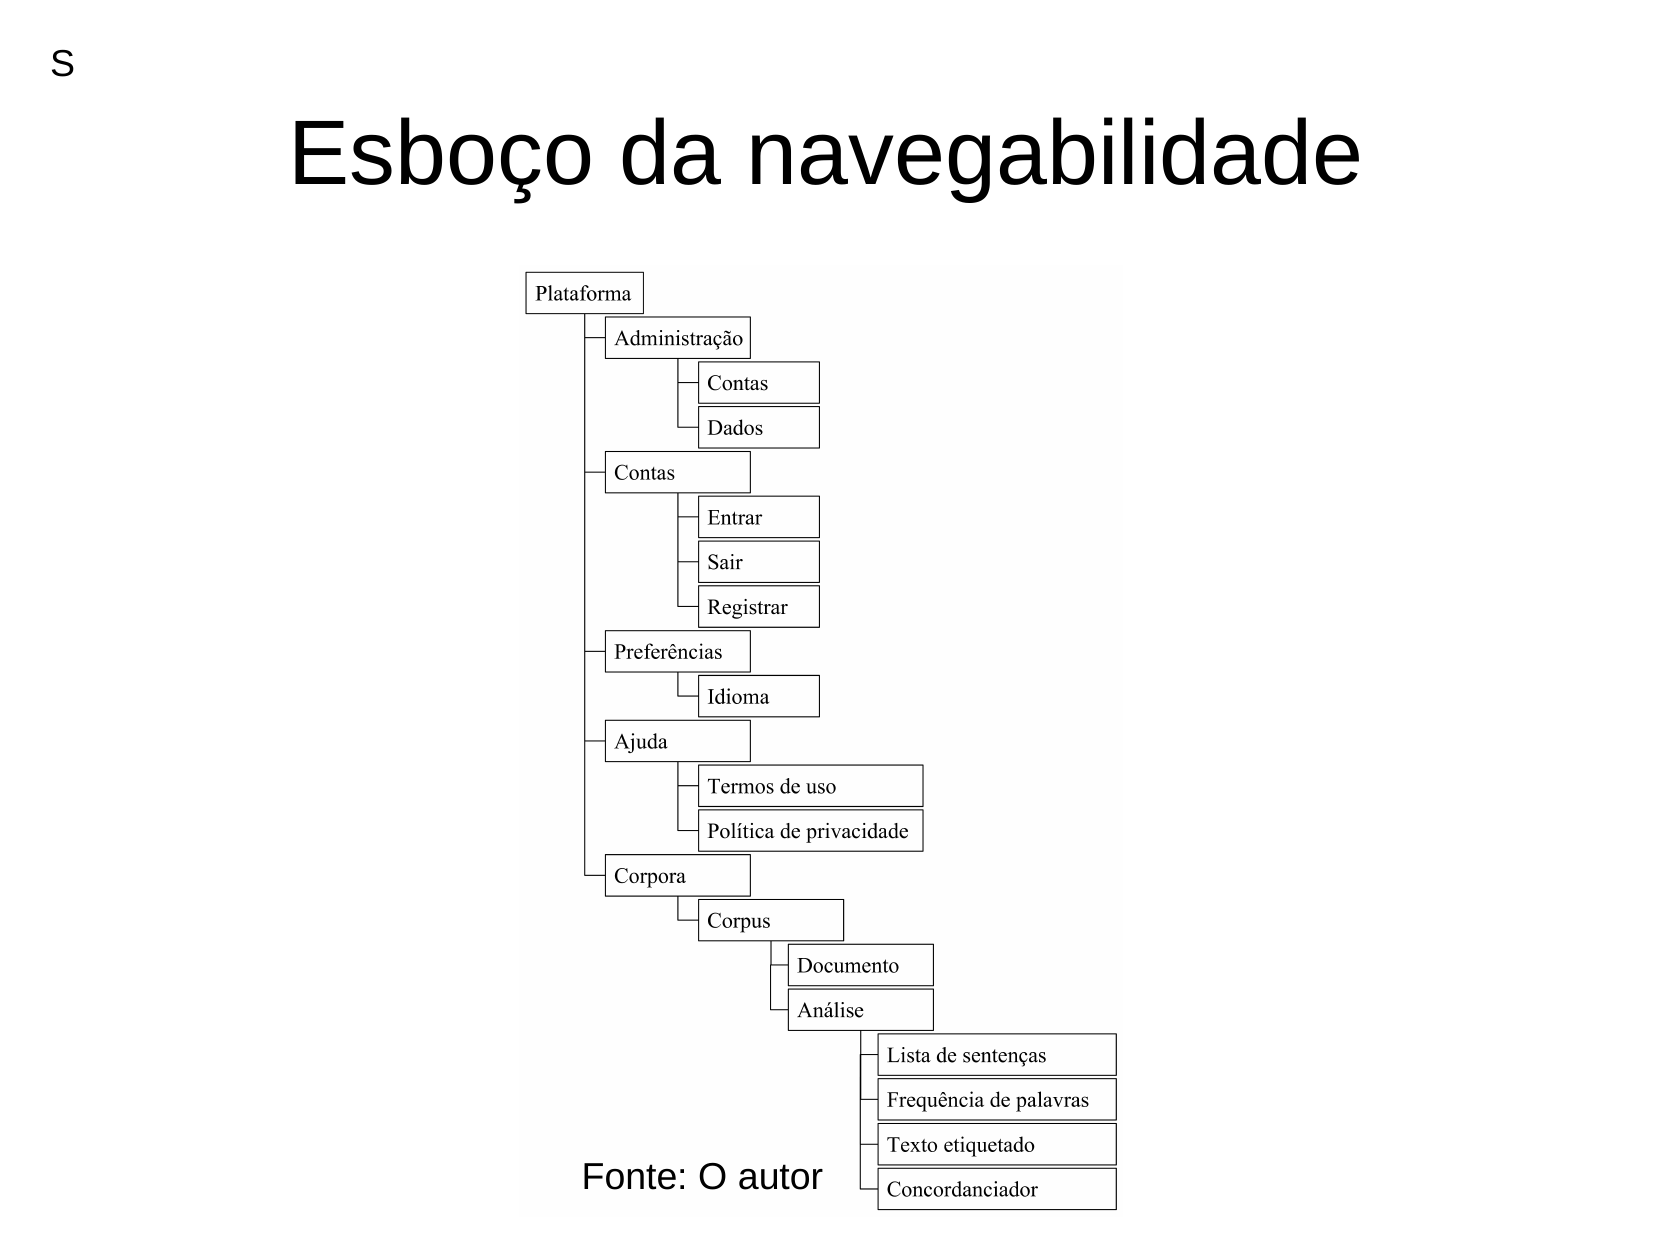

S
# Esboço da navegabilidade
Fonte: O autor